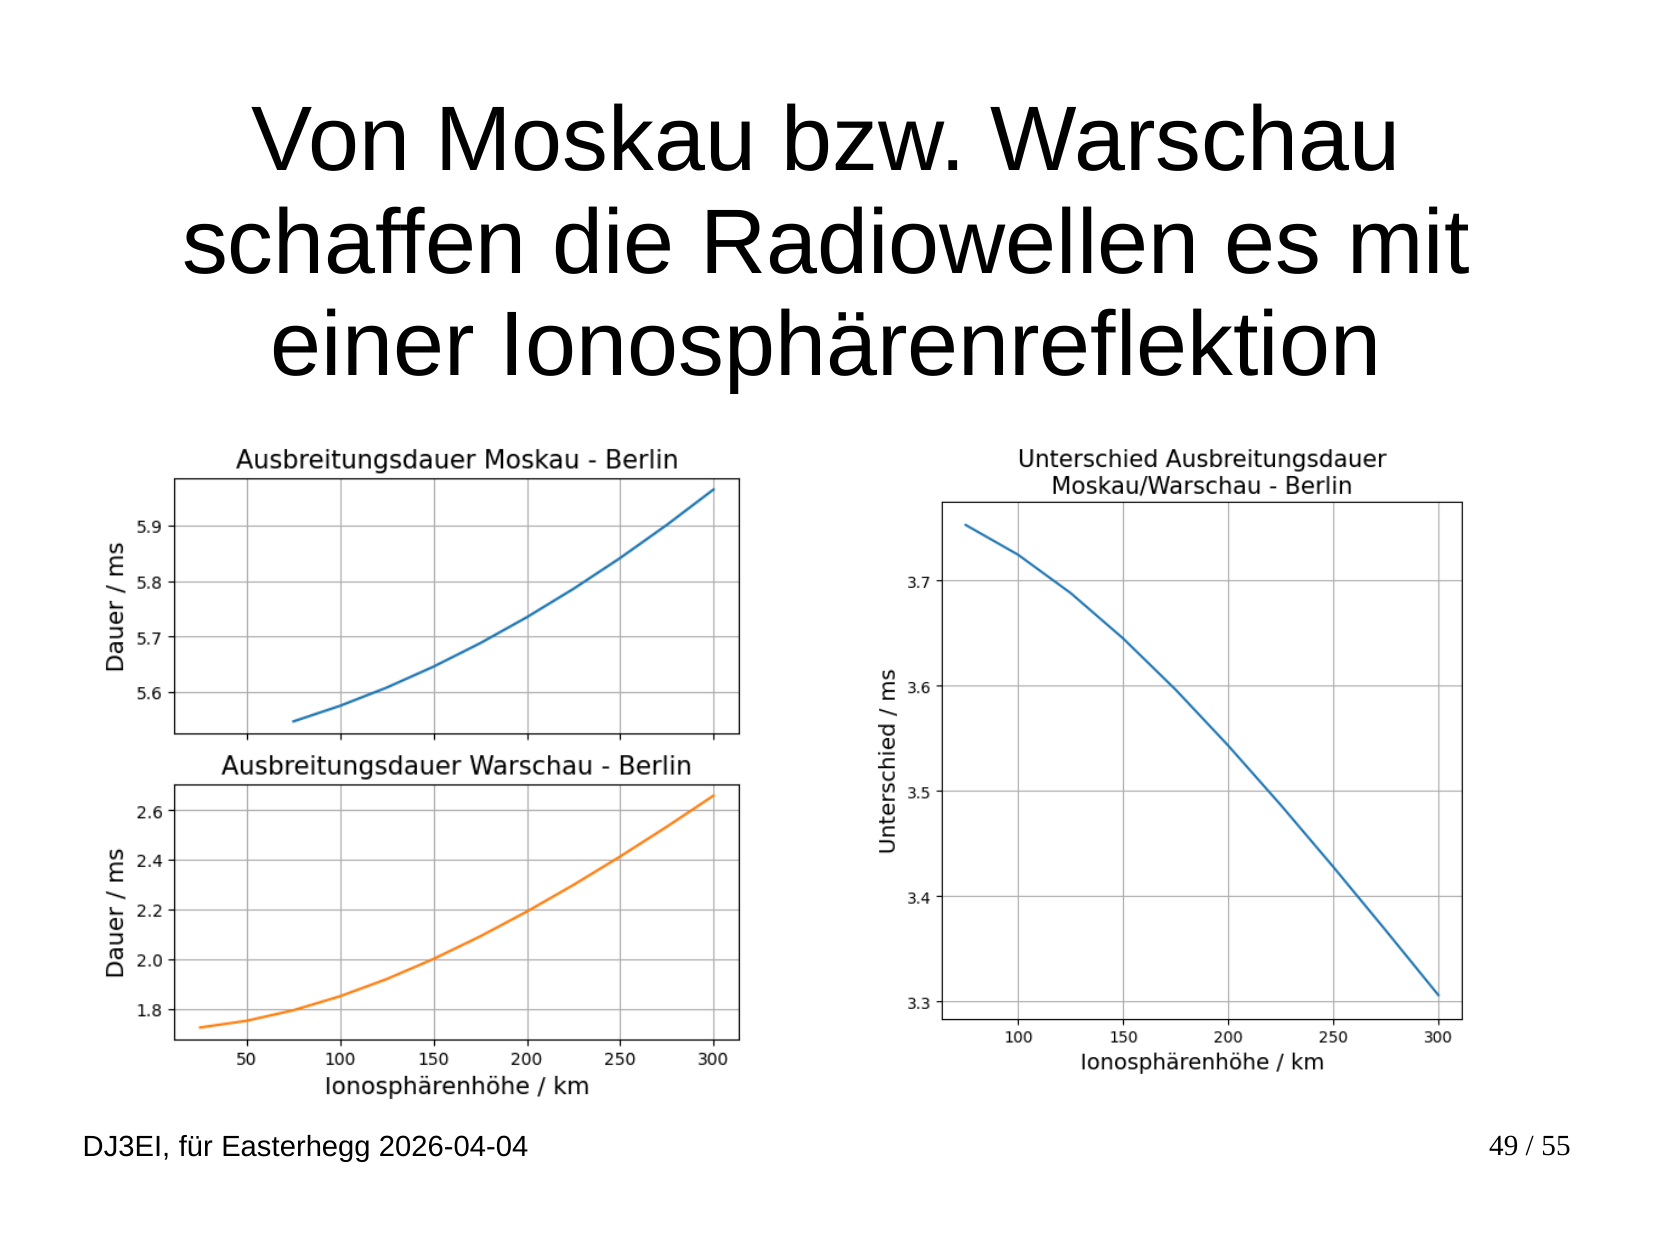

# Von Moskau bzw. Warschau schaffen die Radiowellen es mit einer Ionosphärenreflektion
49